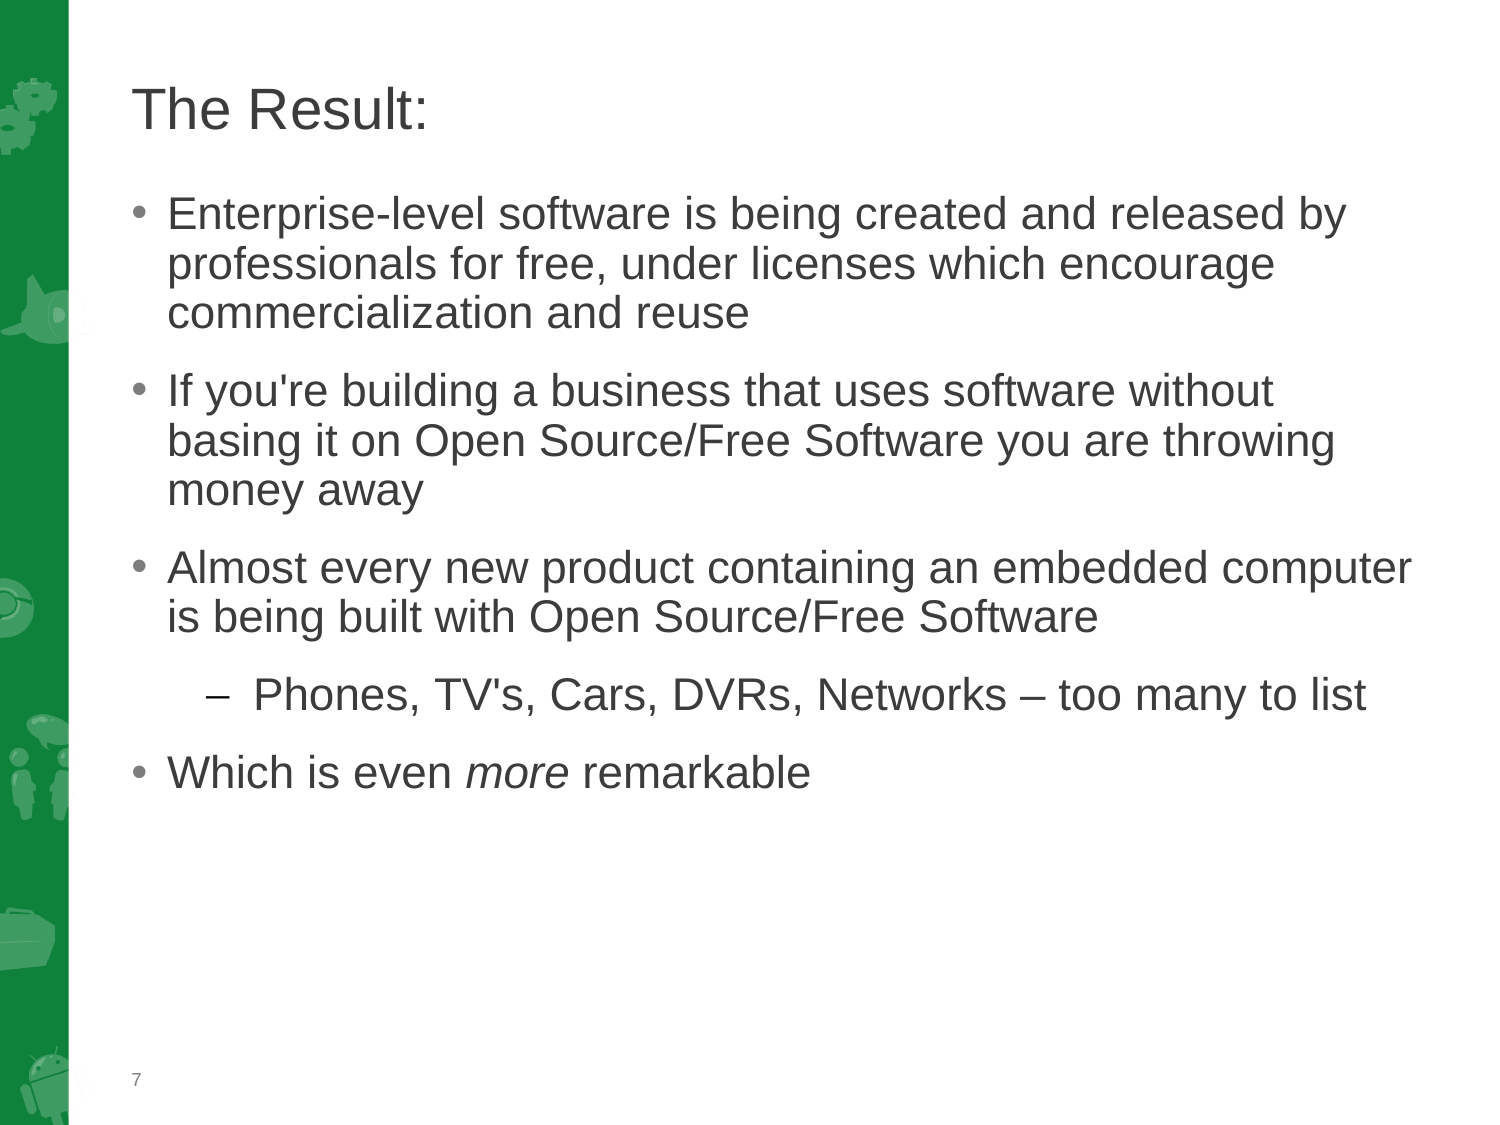

The Result:
Enterprise-level software is being created and released by professionals for free, under licenses which encourage commercialization and reuse
If you're building a business that uses software without basing it on Open Source/Free Software you are throwing money away
Almost every new product containing an embedded computer is being built with Open Source/Free Software
Phones, TV's, Cars, DVRs, Networks – too many to list
Which is even more remarkable